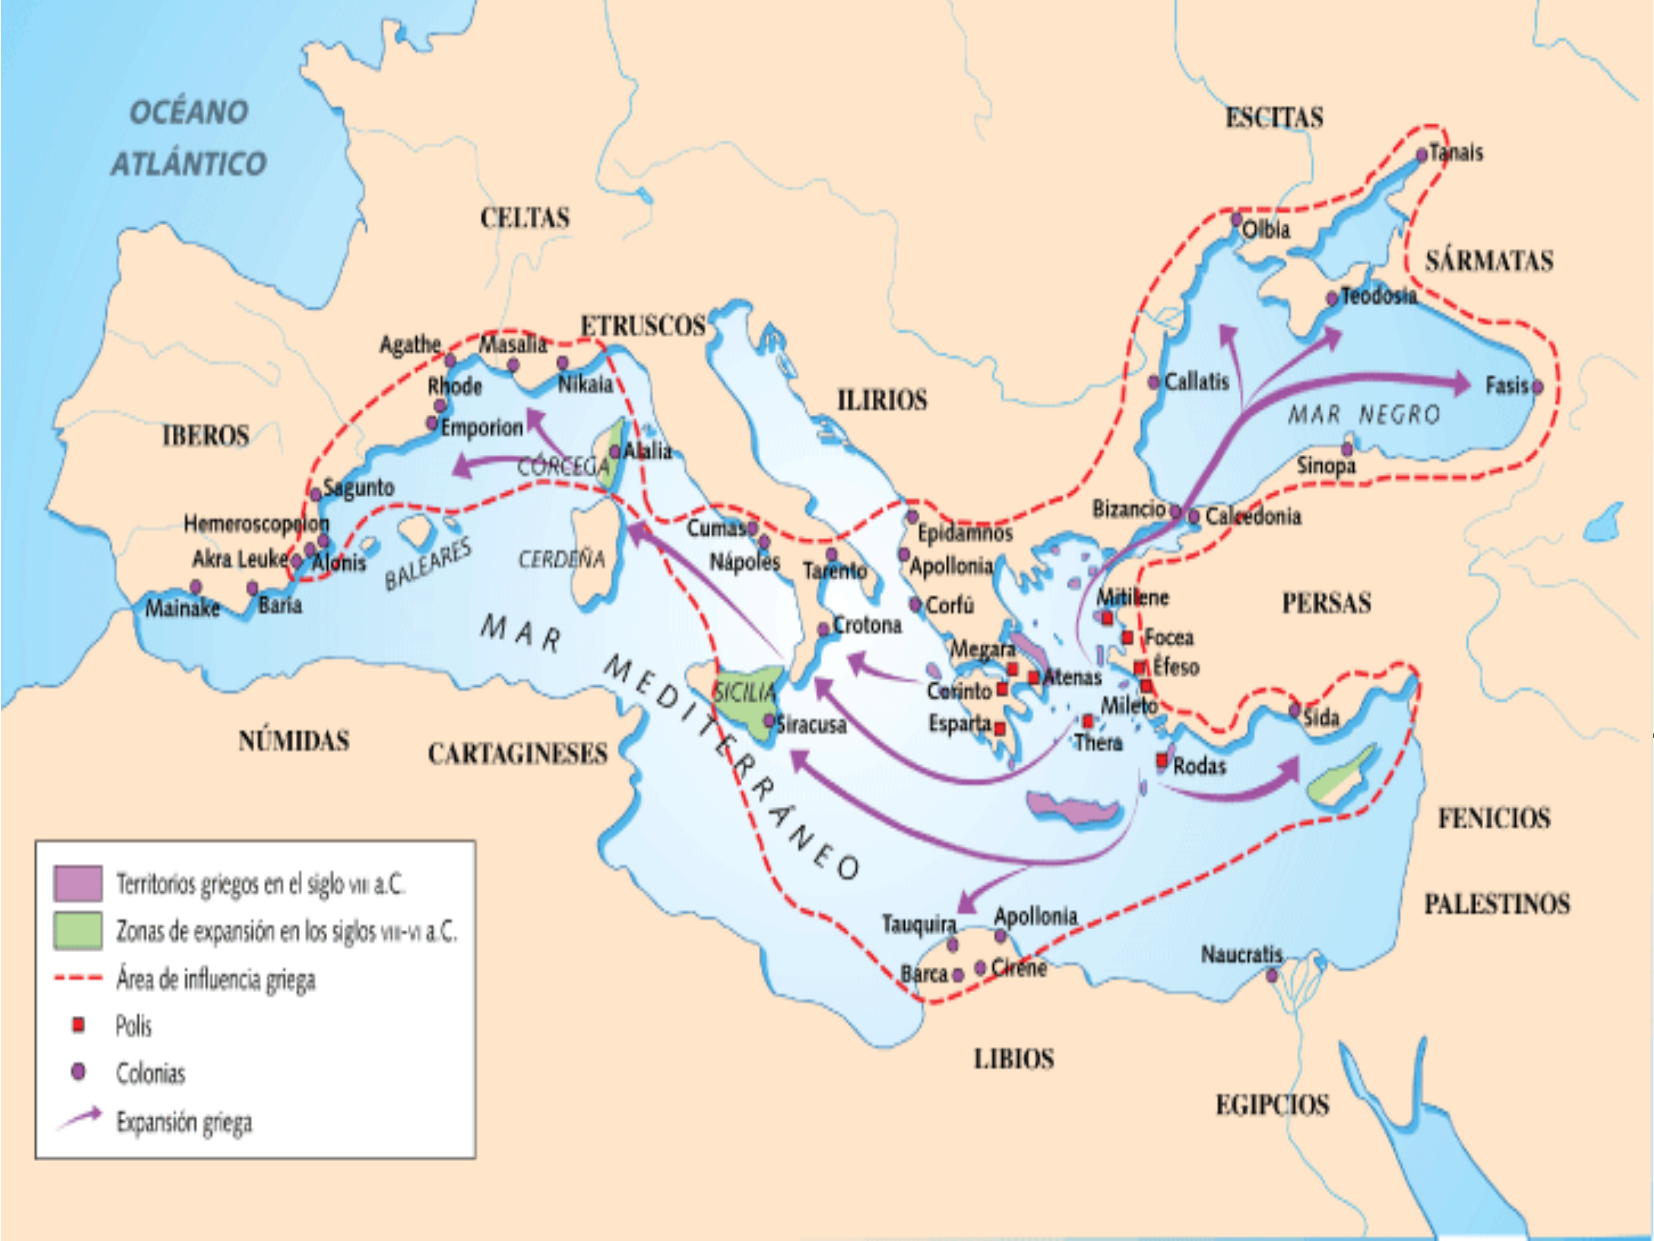

DOMINADAS POR LA ARISTOCRACIA
LAS POLIS
FALTA DE LIBERTAD
SURGEN TIRANOS
REALIZAN REFORMAS
POLÍTICAS Y ECONÓMICAS
CRECIMIENTO DE
 LA POBLACIÓN
ÉPOCA ARCAICA
CAUSAS
EXPANSIÓN COMERCIAL
METRÓPOLIS
ELEMENTOS
LAS COLONIZACIONES
COLONIA
EXPANSIÓN
 ECONÓMICA
CONSECUENCIAS
DIFUSIÓN CULTURA
 GRIEGA